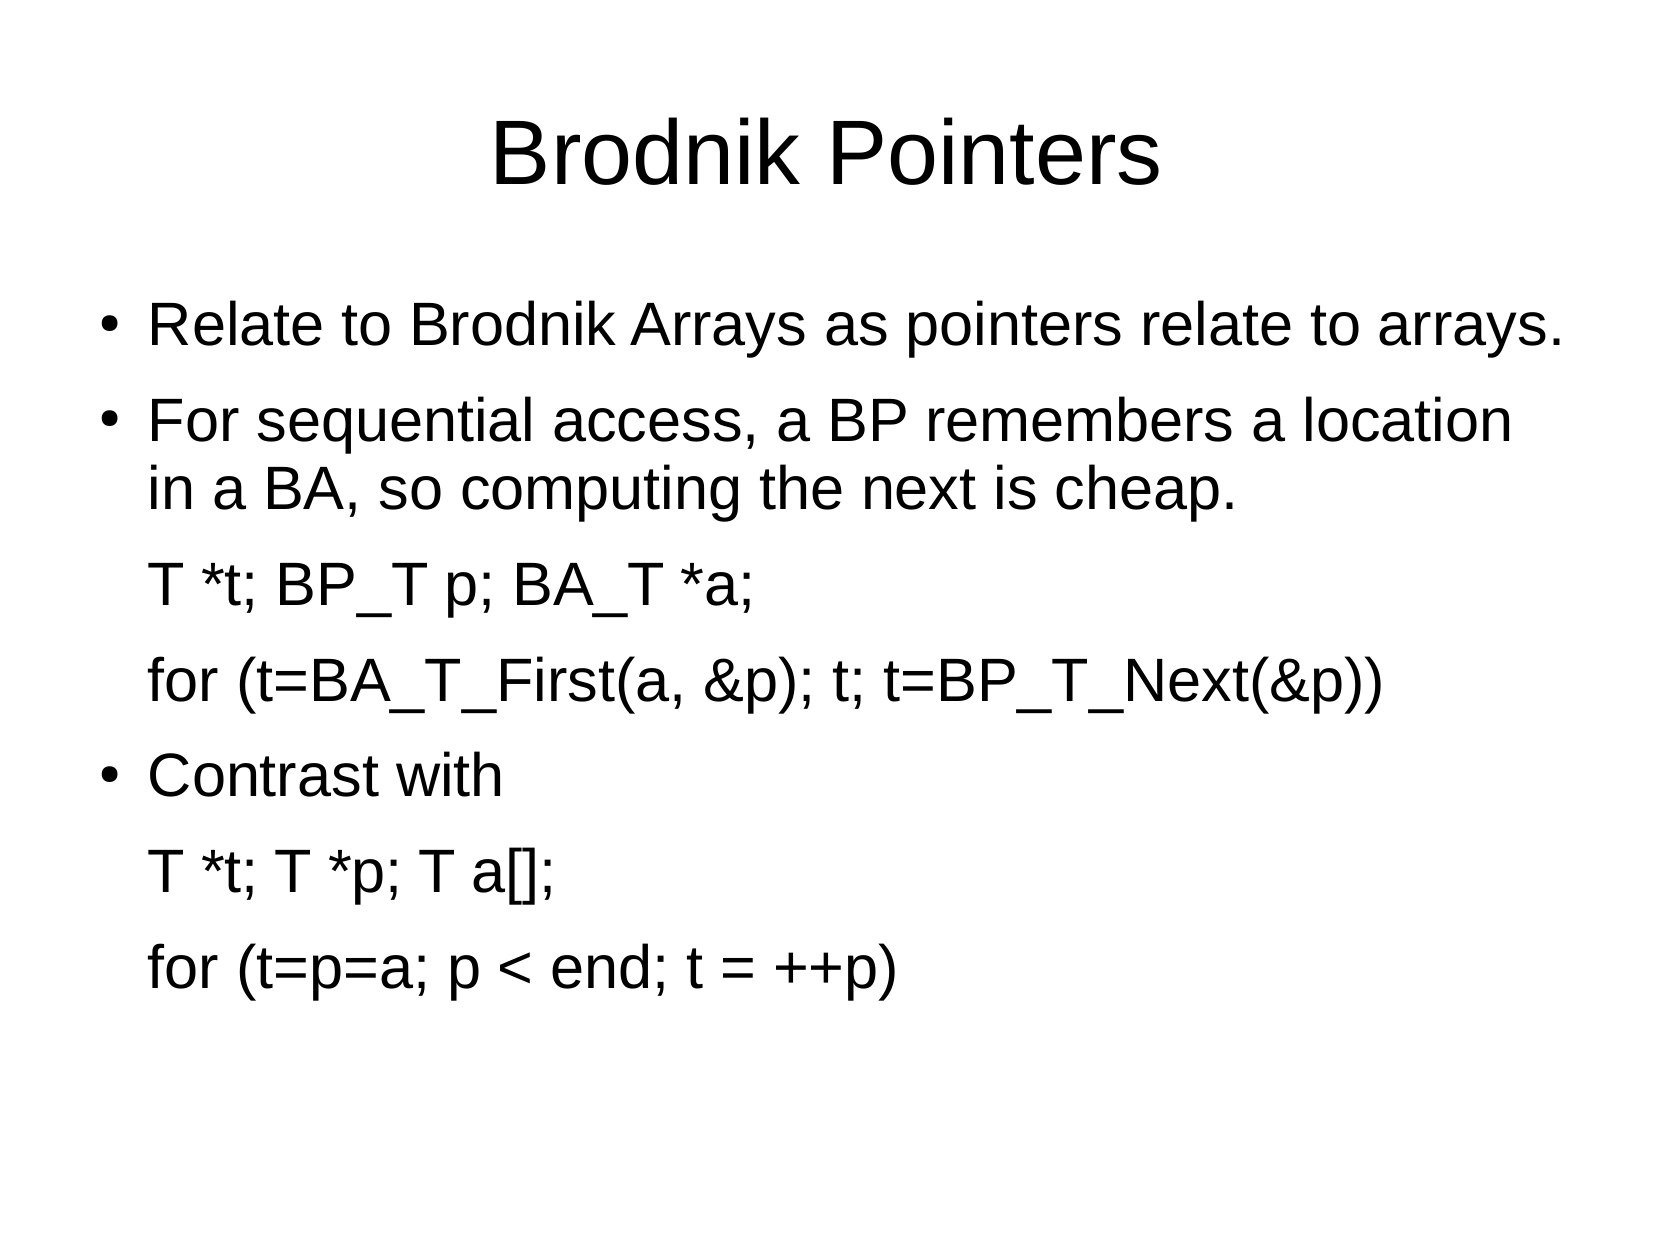

# Brodnik Pointers
Relate to Brodnik Arrays as pointers relate to arrays.
For sequential access, a BP remembers a location in a BA, so computing the next is cheap.
T *t; BP_T p; BA_T *a;
for (t=BA_T_First(a, &p); t; t=BP_T_Next(&p))
Contrast with
T *t; T *p; T a[];
for (t=p=a; p < end; t = ++p)